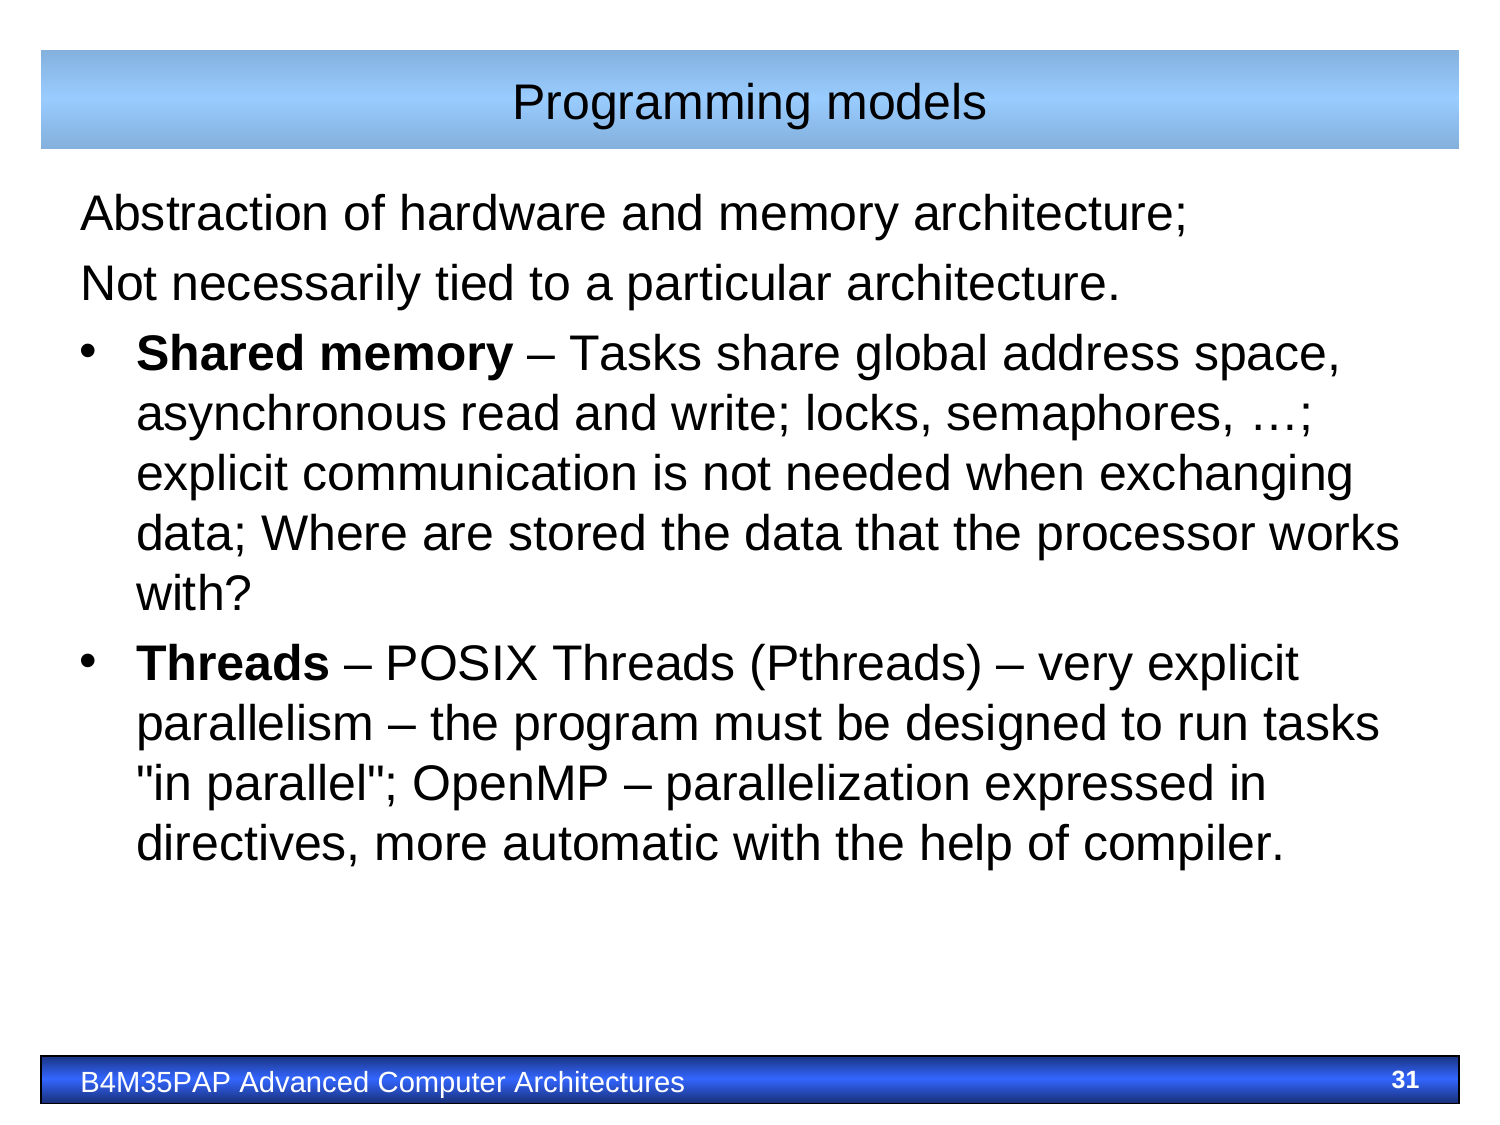

# Programming models
Abstraction of hardware and memory architecture;
Not necessarily tied to a particular architecture.
Shared memory – Tasks share global address space, asynchronous read and write; locks, semaphores, …; explicit communication is not needed when exchanging data; Where are stored the data that the processor works with?
Threads – POSIX Threads (Pthreads) – very explicit parallelism – the program must be designed to run tasks "in parallel"; OpenMP – parallelization expressed in directives, more automatic with the help of compiler.